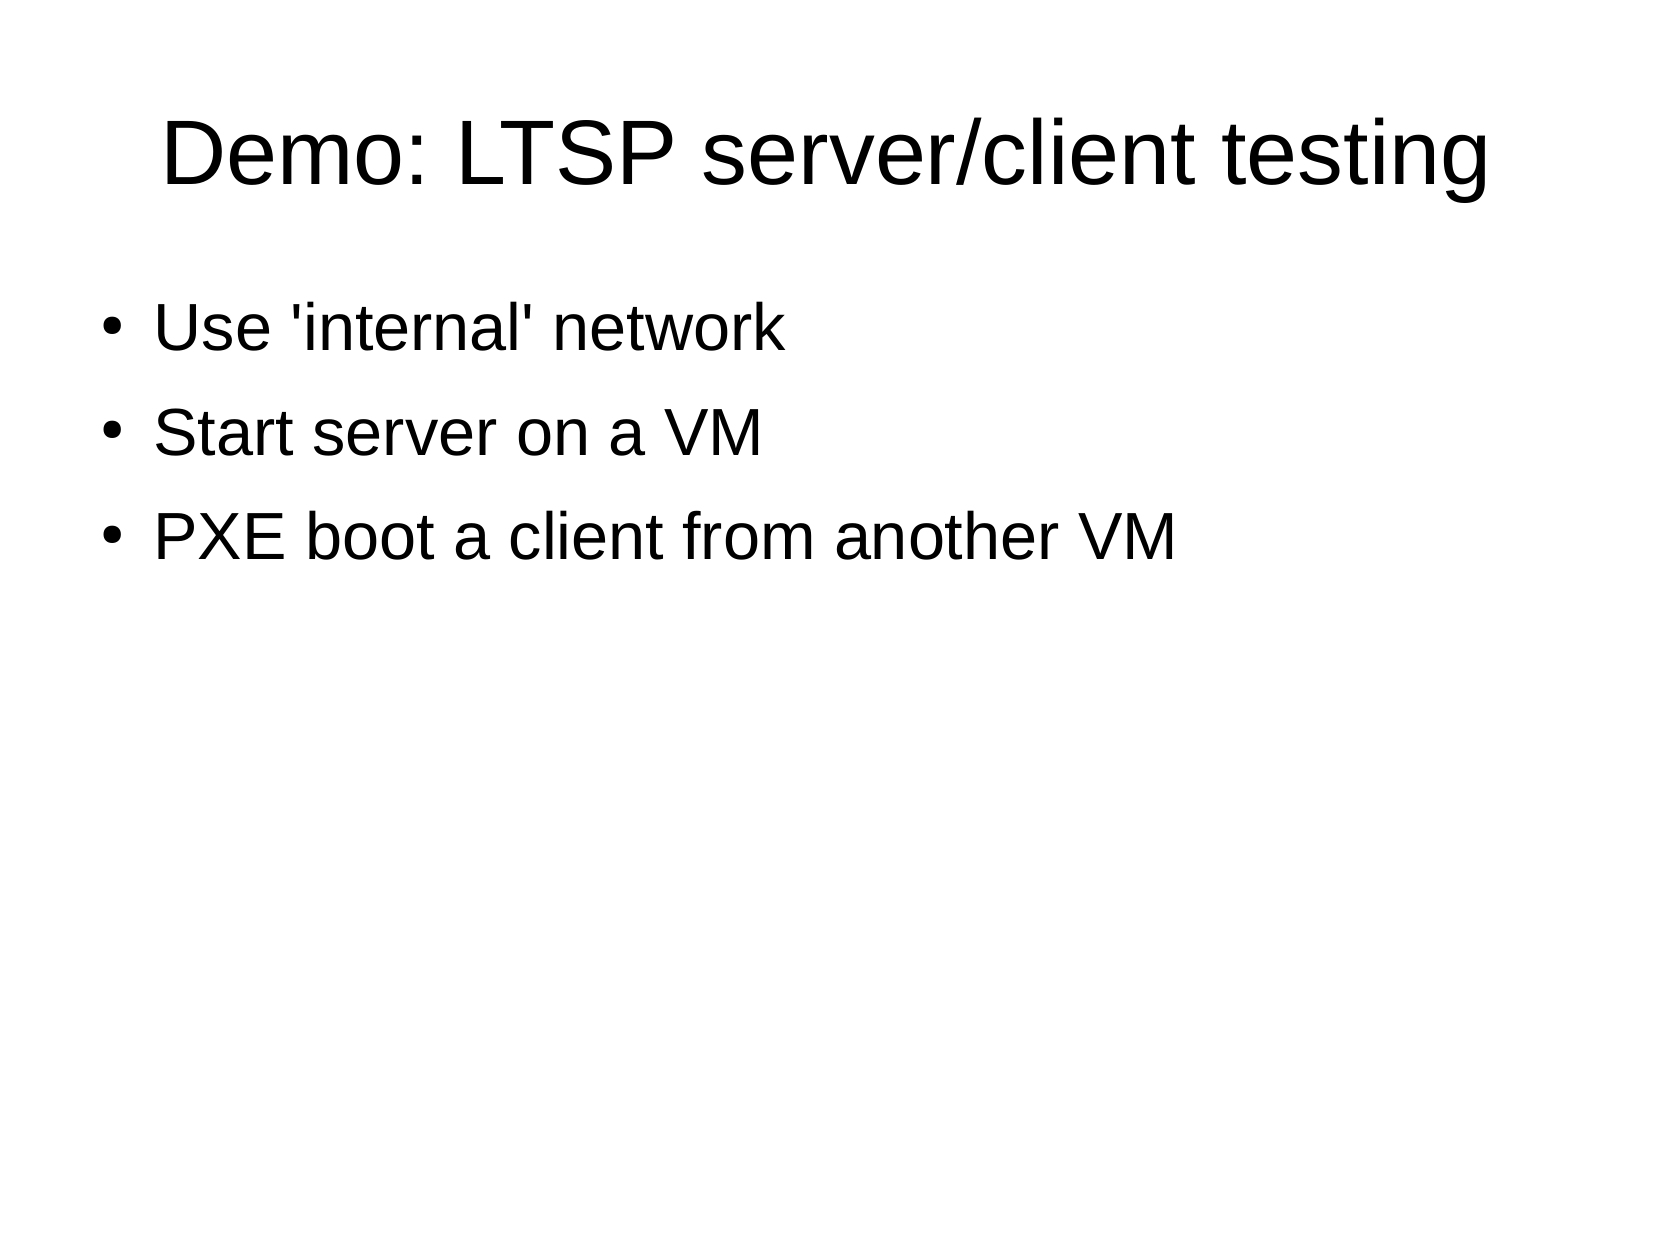

# Demo: LTSP server/client testing
Use 'internal' network
Start server on a VM
PXE boot a client from another VM